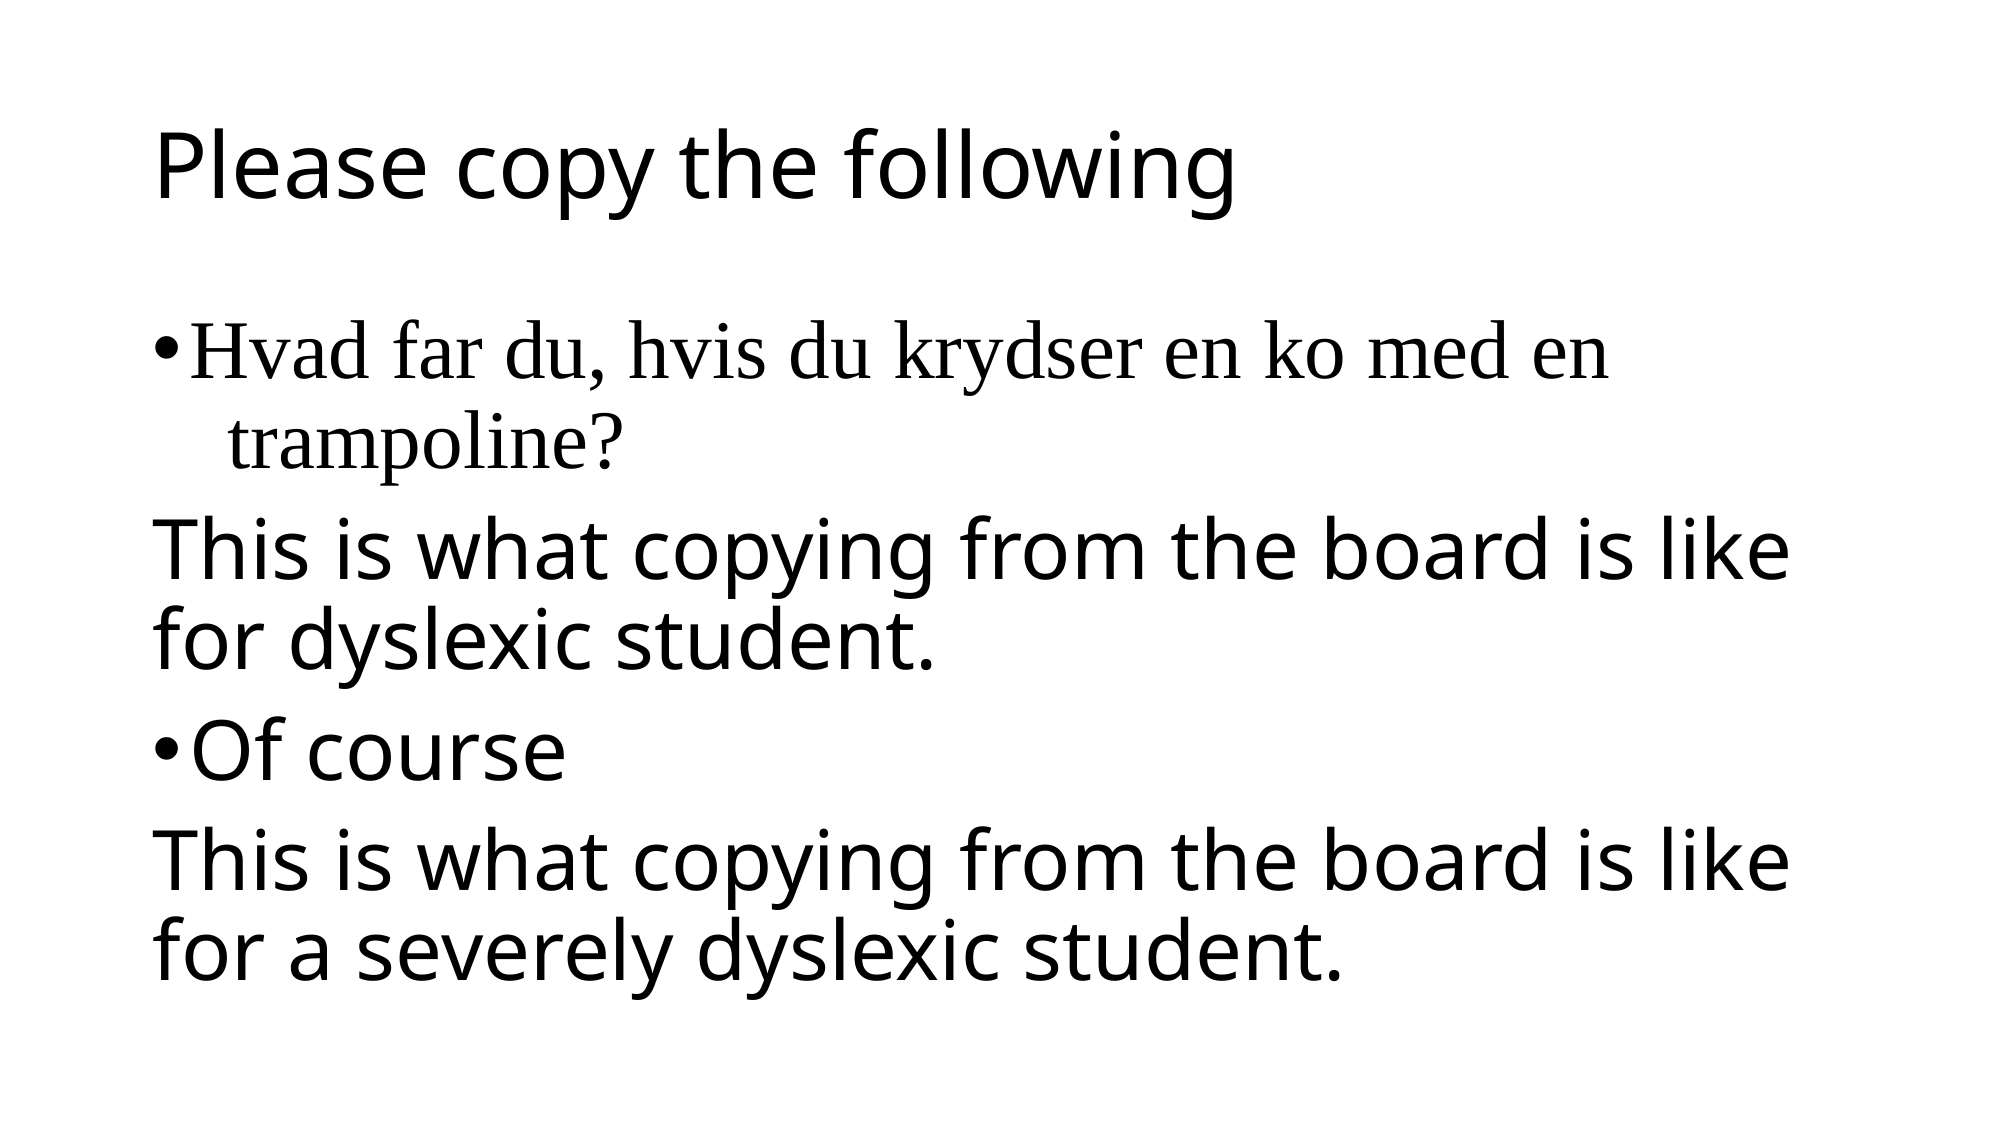

# Please copy the following
Hvad far du, hvis du krydser en ko med en trampoline?
This is what copying from the board is like for dyslexic student.
Of course
This is what copying from the board is like for a severely dyslexic student.